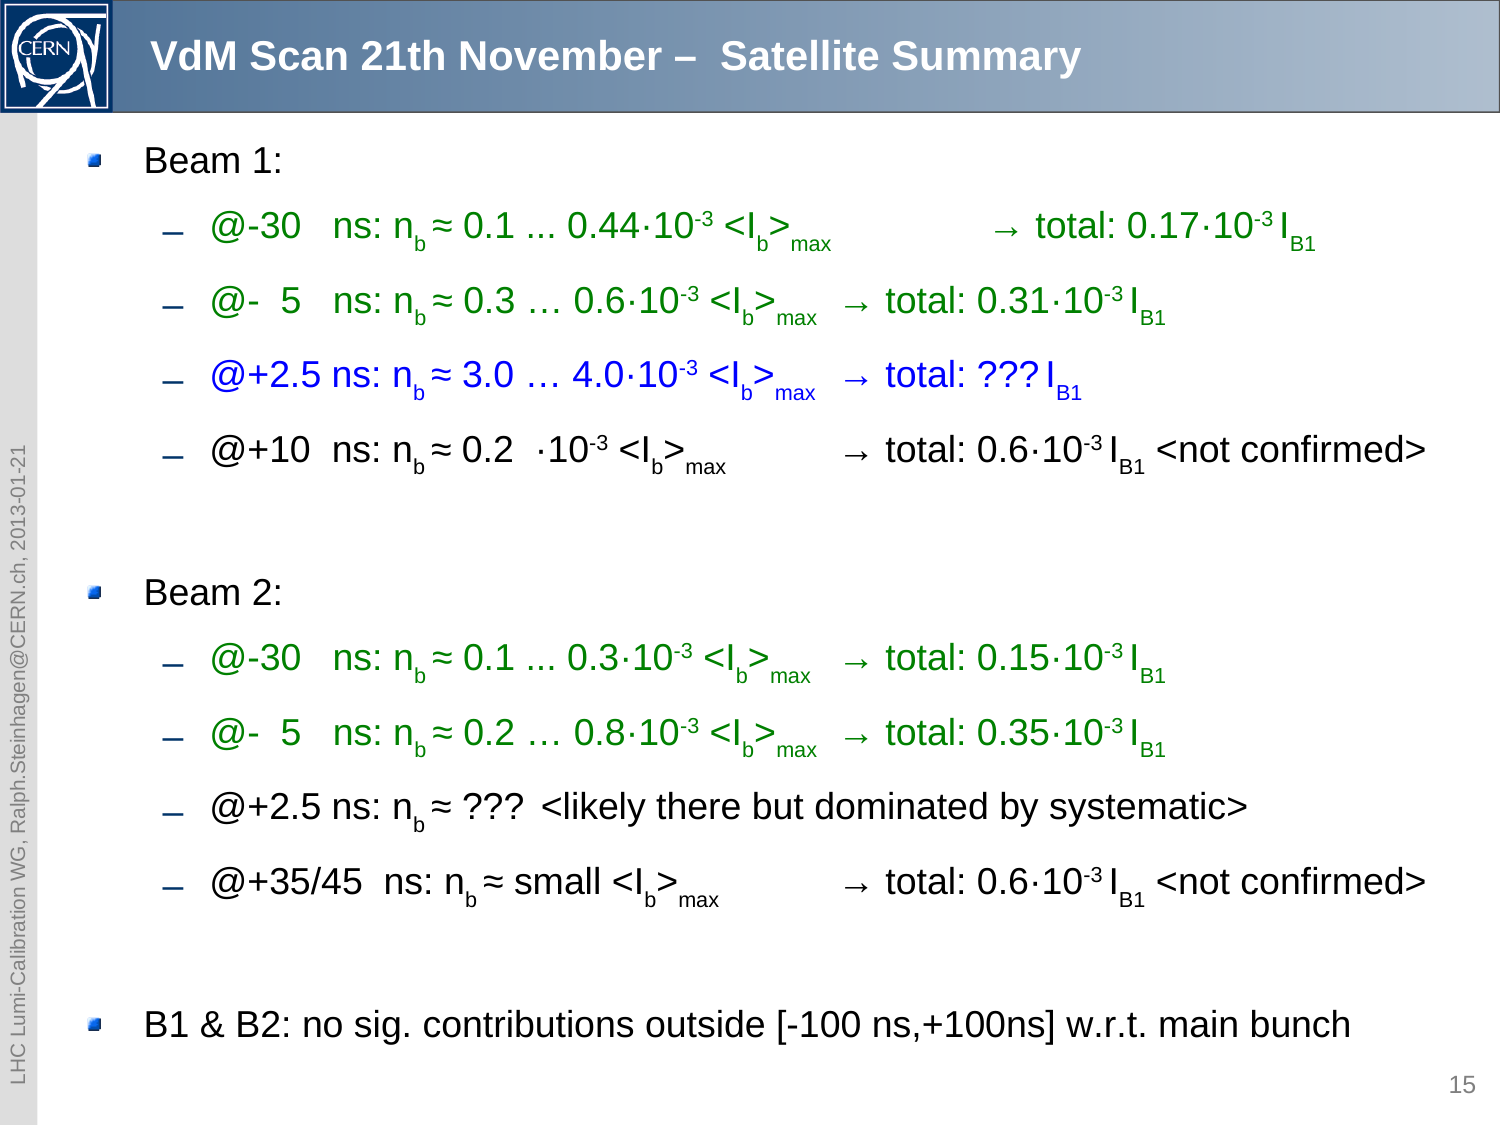

# VdM Scan 21th November – Satellite Summary
Beam 1:
@-30 ns: nb ≈ 0.1 ... 0.44·10-3 <Ib>max 	→ total: 0.17·10-3 IB1
@- 5 ns: nb ≈ 0.3 … 0.6·10-3 <Ib>max 	→ total: 0.31·10-3 IB1
@+2.5 ns: nb ≈ 3.0 … 4.0·10-3 <Ib>max 	→ total: ??? IB1
@+10 ns: nb ≈ 0.2 ·10-3 <Ib>max 	→ total: 0.6·10-3 IB1 <not confirmed>
Beam 2:
@-30 ns: nb ≈ 0.1 ... 0.3·10-3 <Ib>max 	→ total: 0.15·10-3 IB1
@- 5 ns: nb ≈ 0.2 … 0.8·10-3 <Ib>max 	→ total: 0.35·10-3 IB1
@+2.5 ns: nb ≈ ??? <likely there but dominated by systematic>
@+35/45 ns: nb ≈ small <Ib>max 	→ total: 0.6·10-3 IB1 <not confirmed>
B1 & B2: no sig. contributions outside [-100 ns,+100ns] w.r.t. main bunch